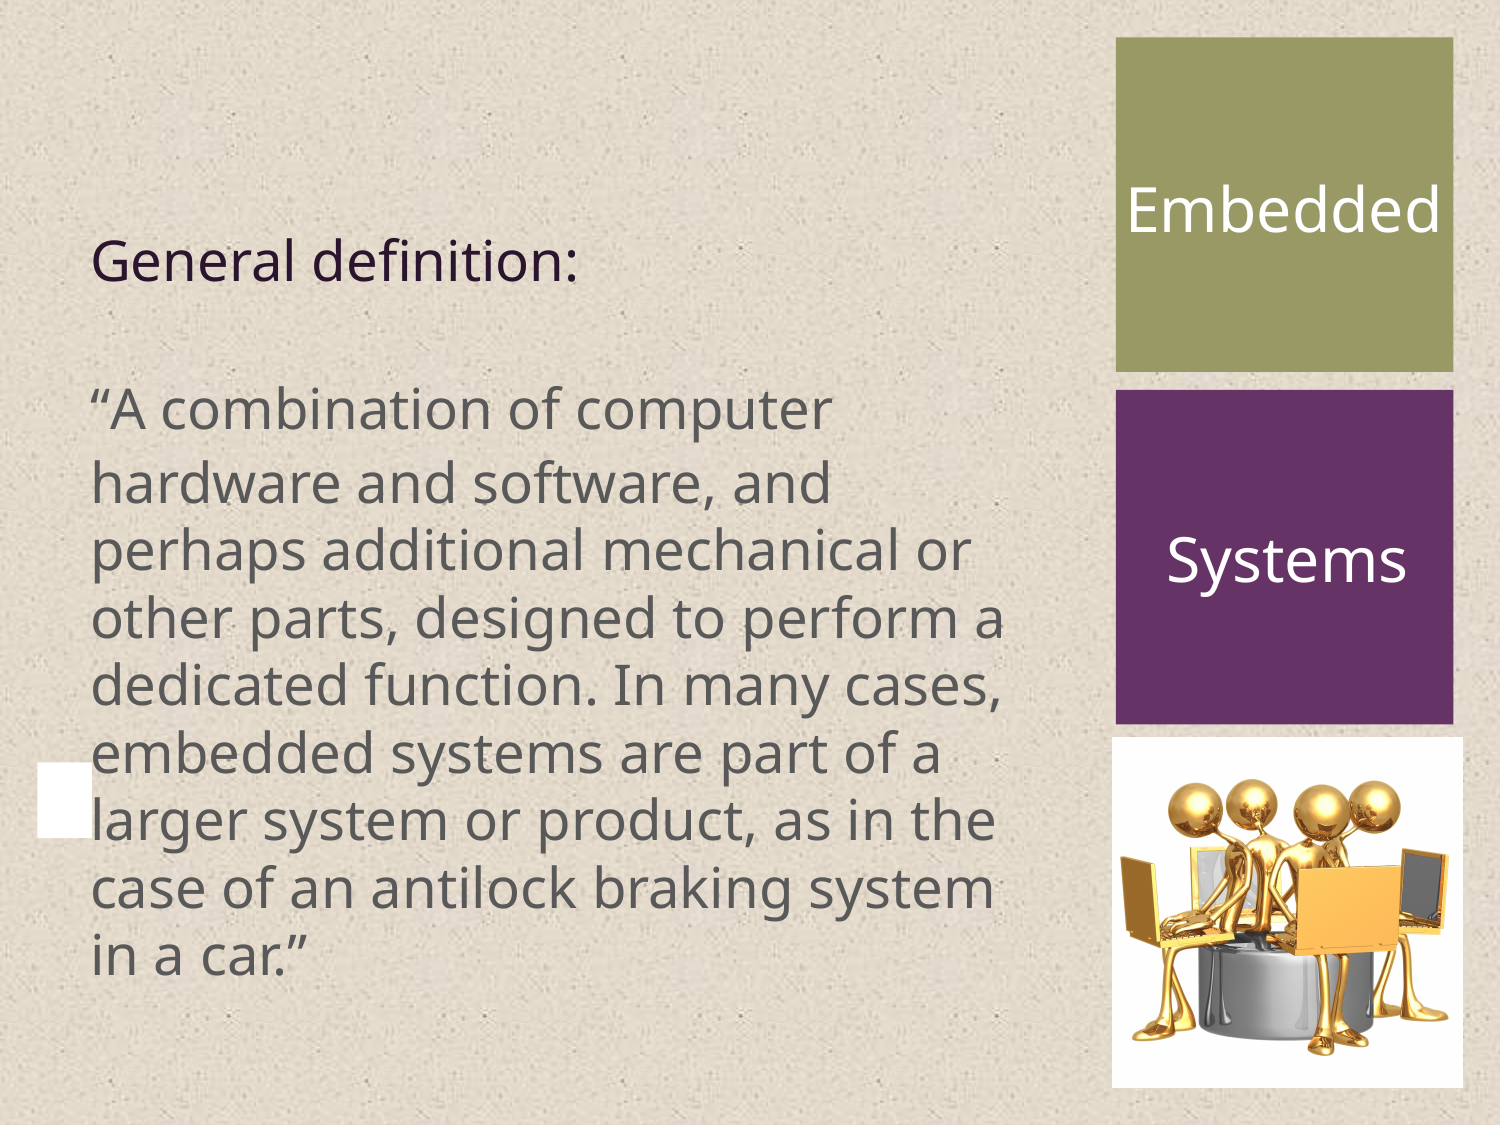

# General definition:
“A combination of computer
hardware and software, and perhaps additional mechanical or other parts, designed to perform a dedicated function. In many cases, embedded systems are part of a larger system or product, as in the case of an antilock braking system in a car.”
Embedded
Systems